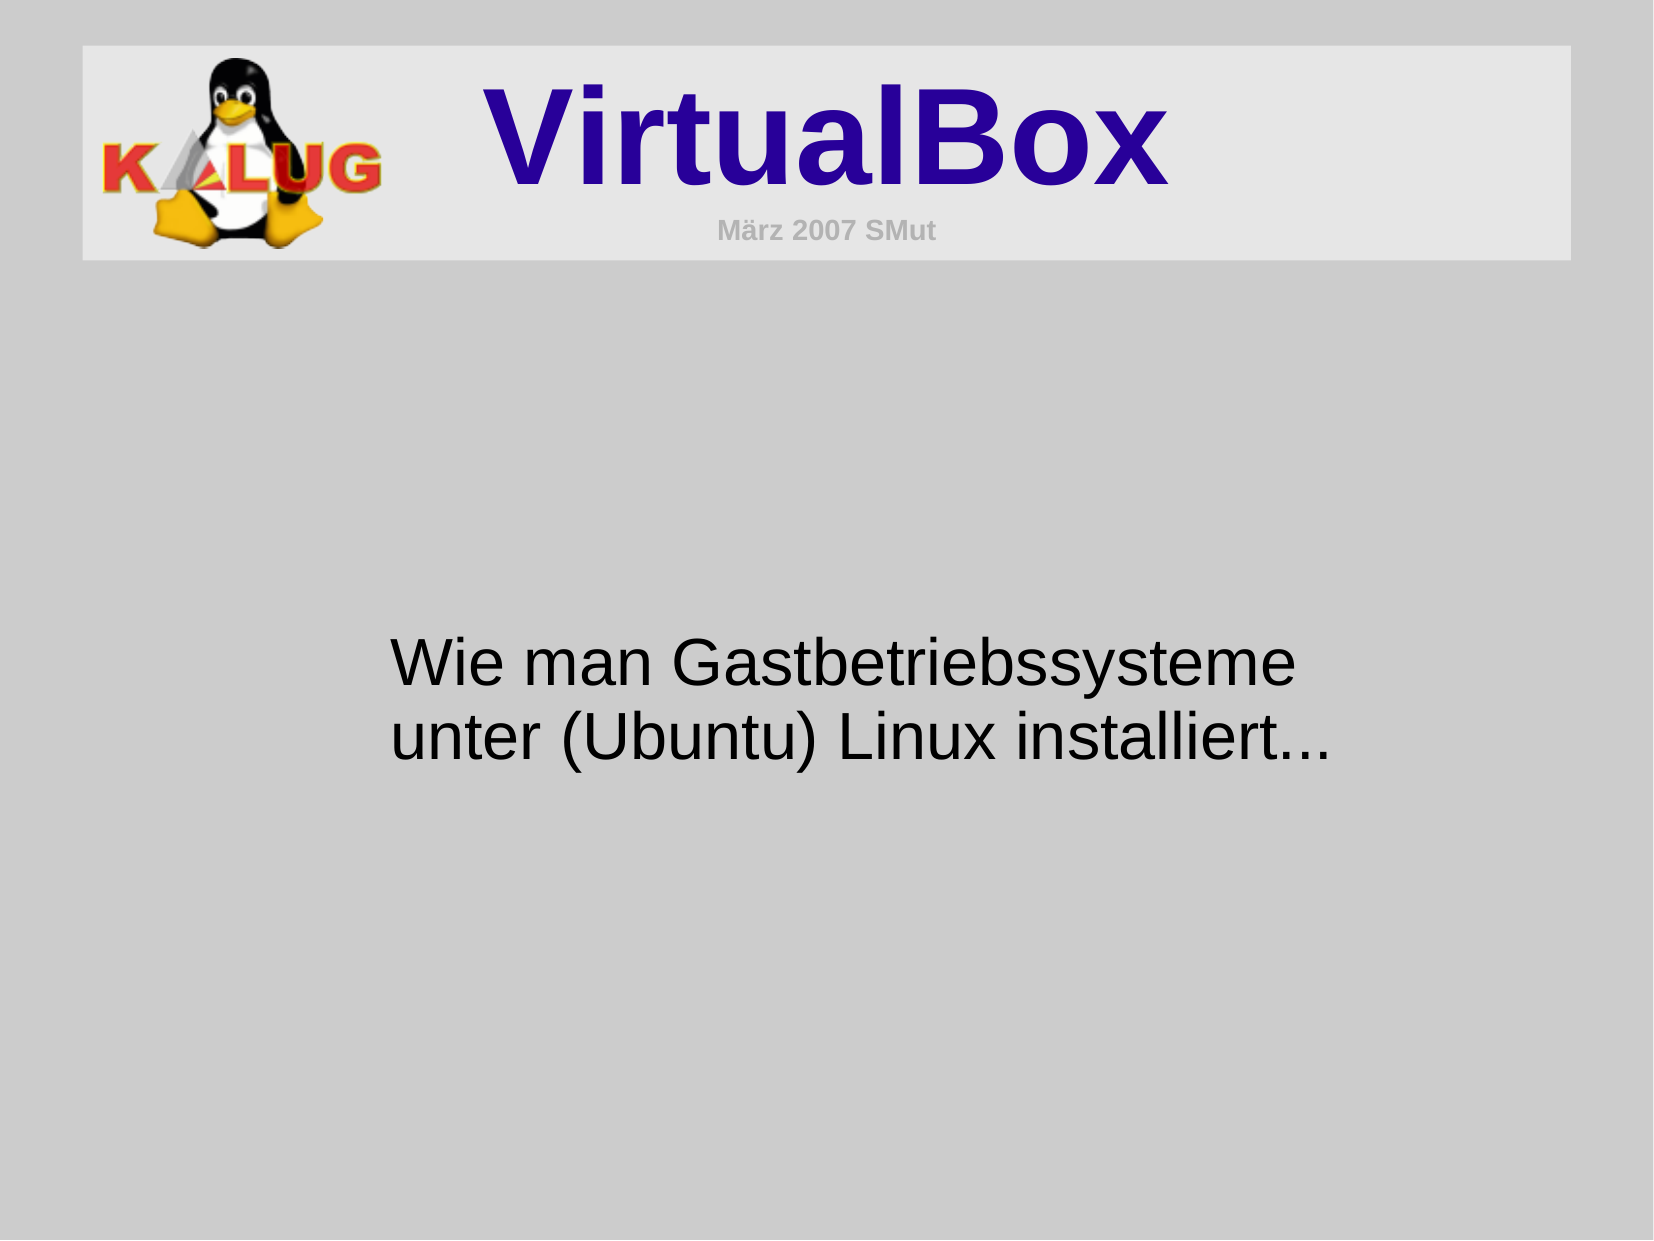

# VirtualBox März 2007 SMut
Wie man Gastbetriebssysteme
unter (Ubuntu) Linux installiert...